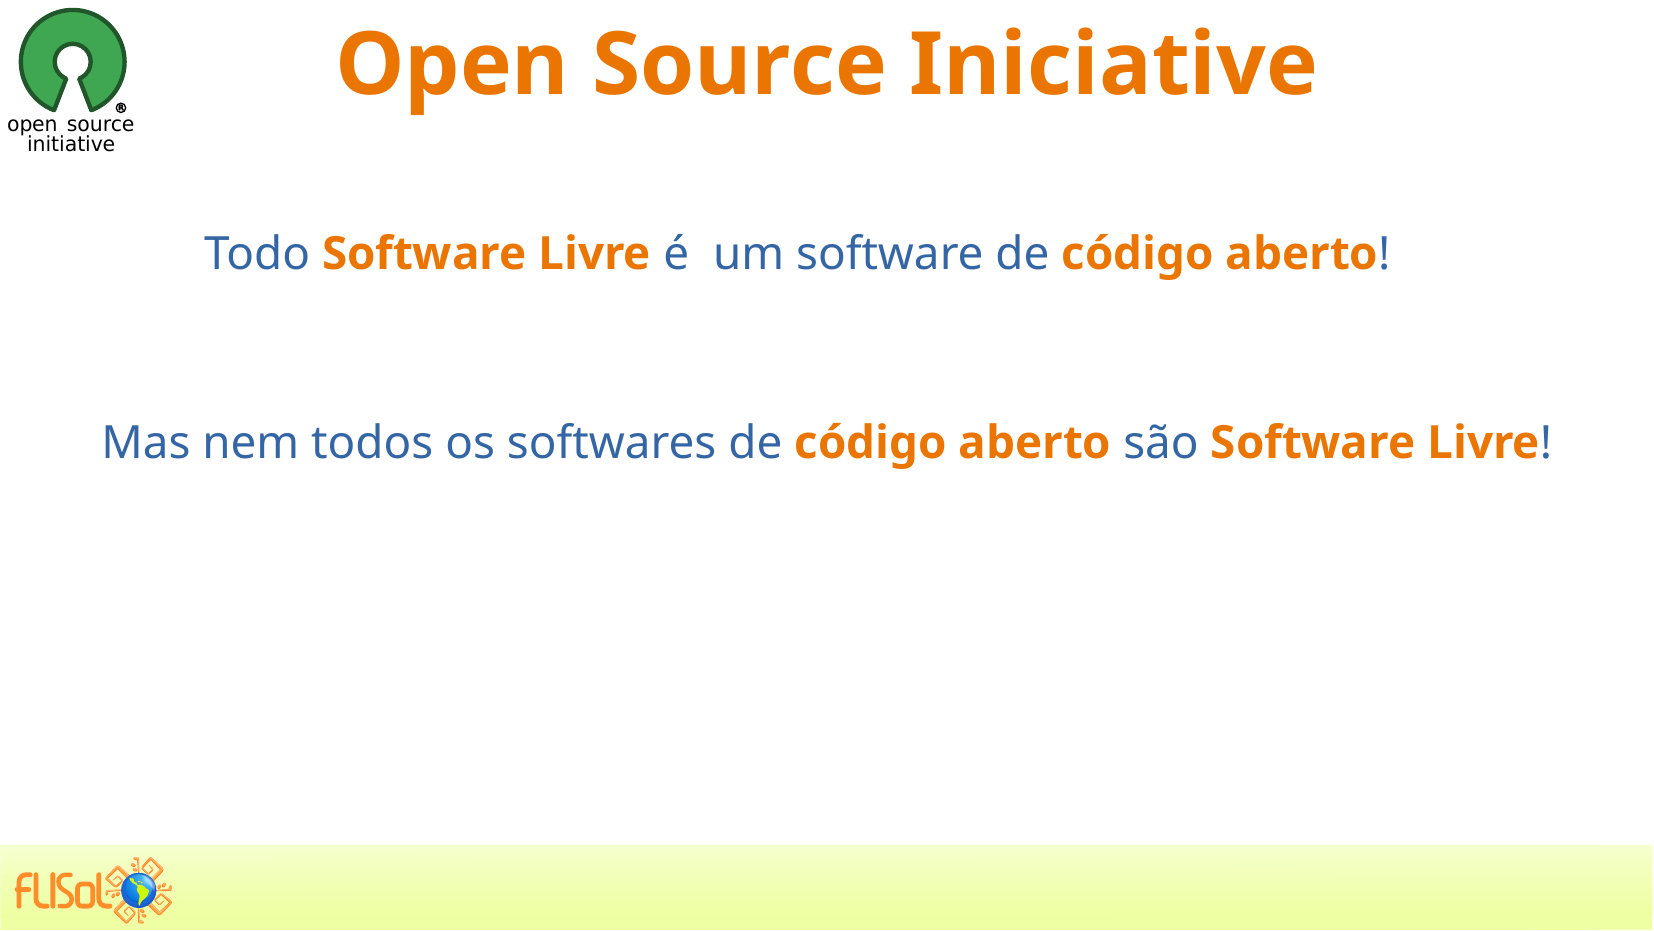

Open Source Iniciative
Todo Software Livre é um software de código aberto!
Mas nem todos os softwares de código aberto são Software Livre!